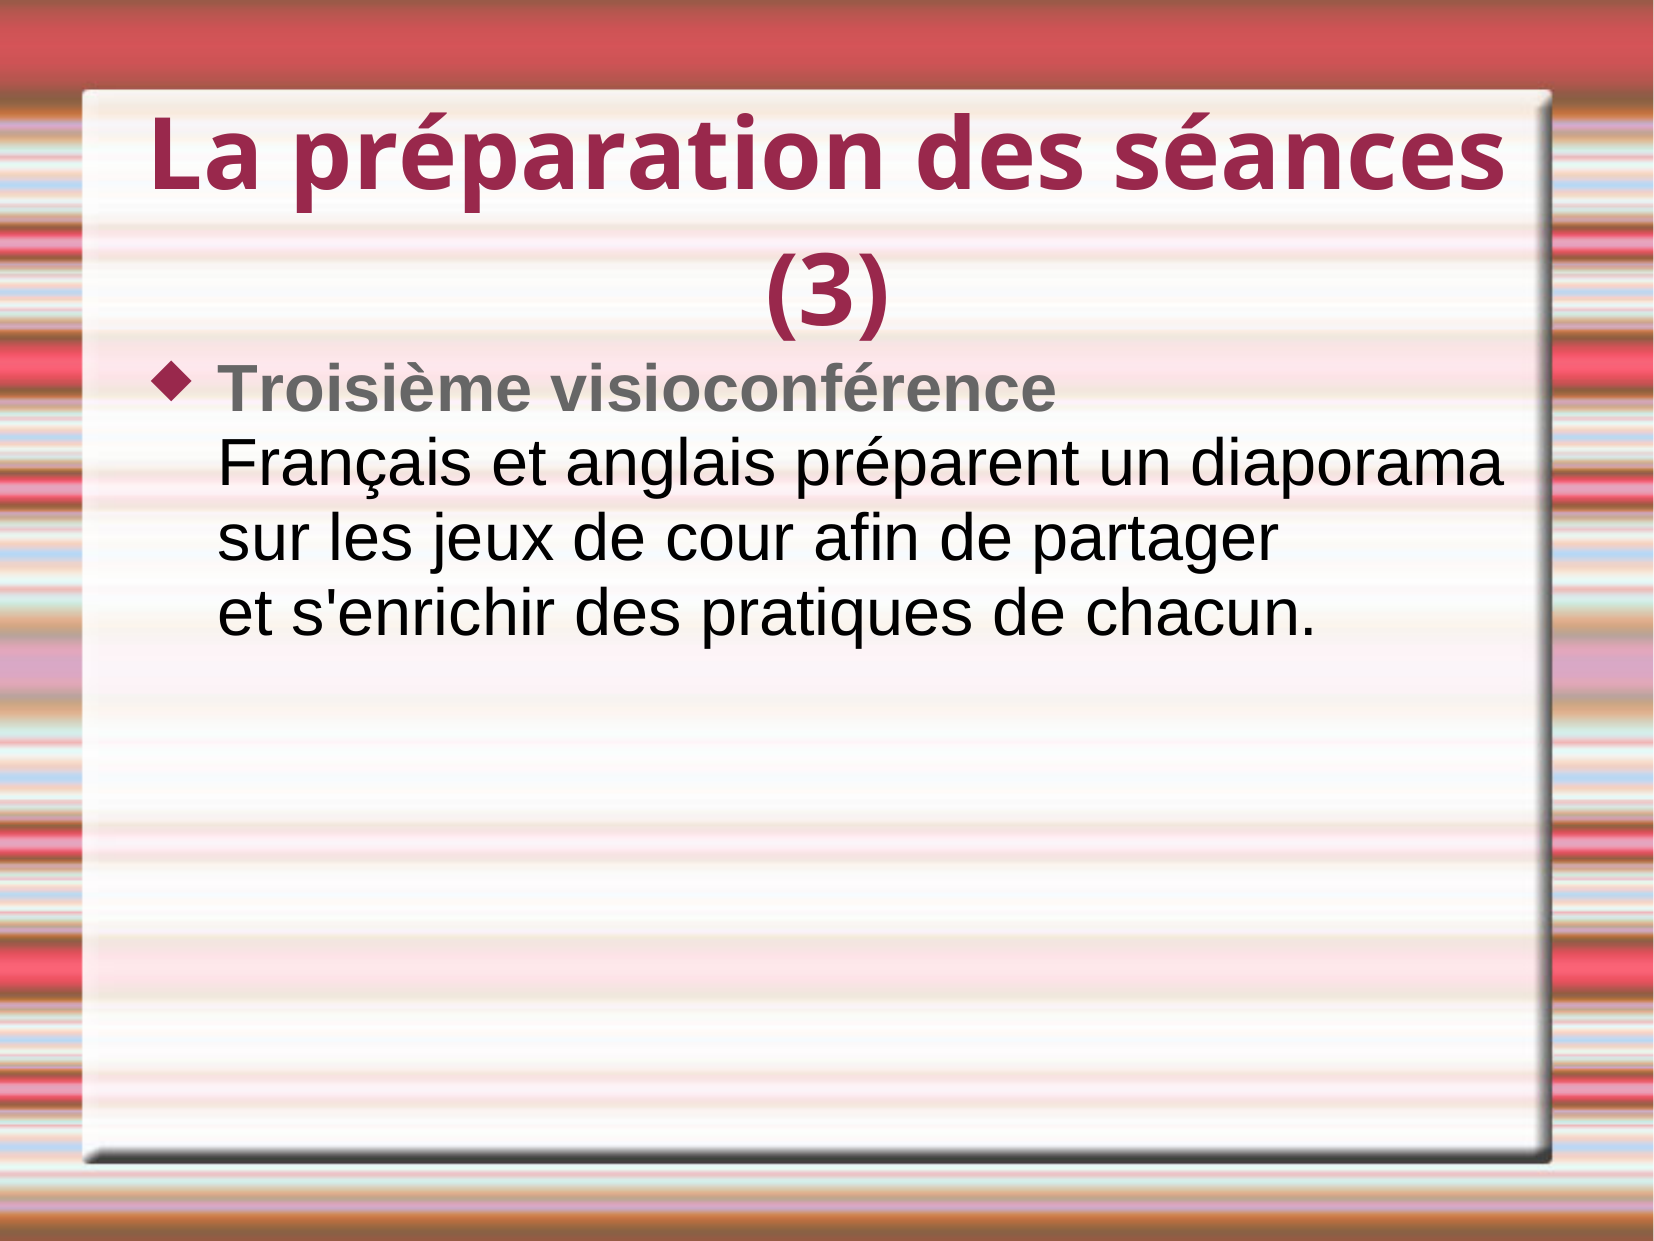

# La préparation des séances (3)
Troisième visioconférence
Français et anglais préparent un diaporama sur les jeux de cour afin de partager
et s'enrichir des pratiques de chacun.